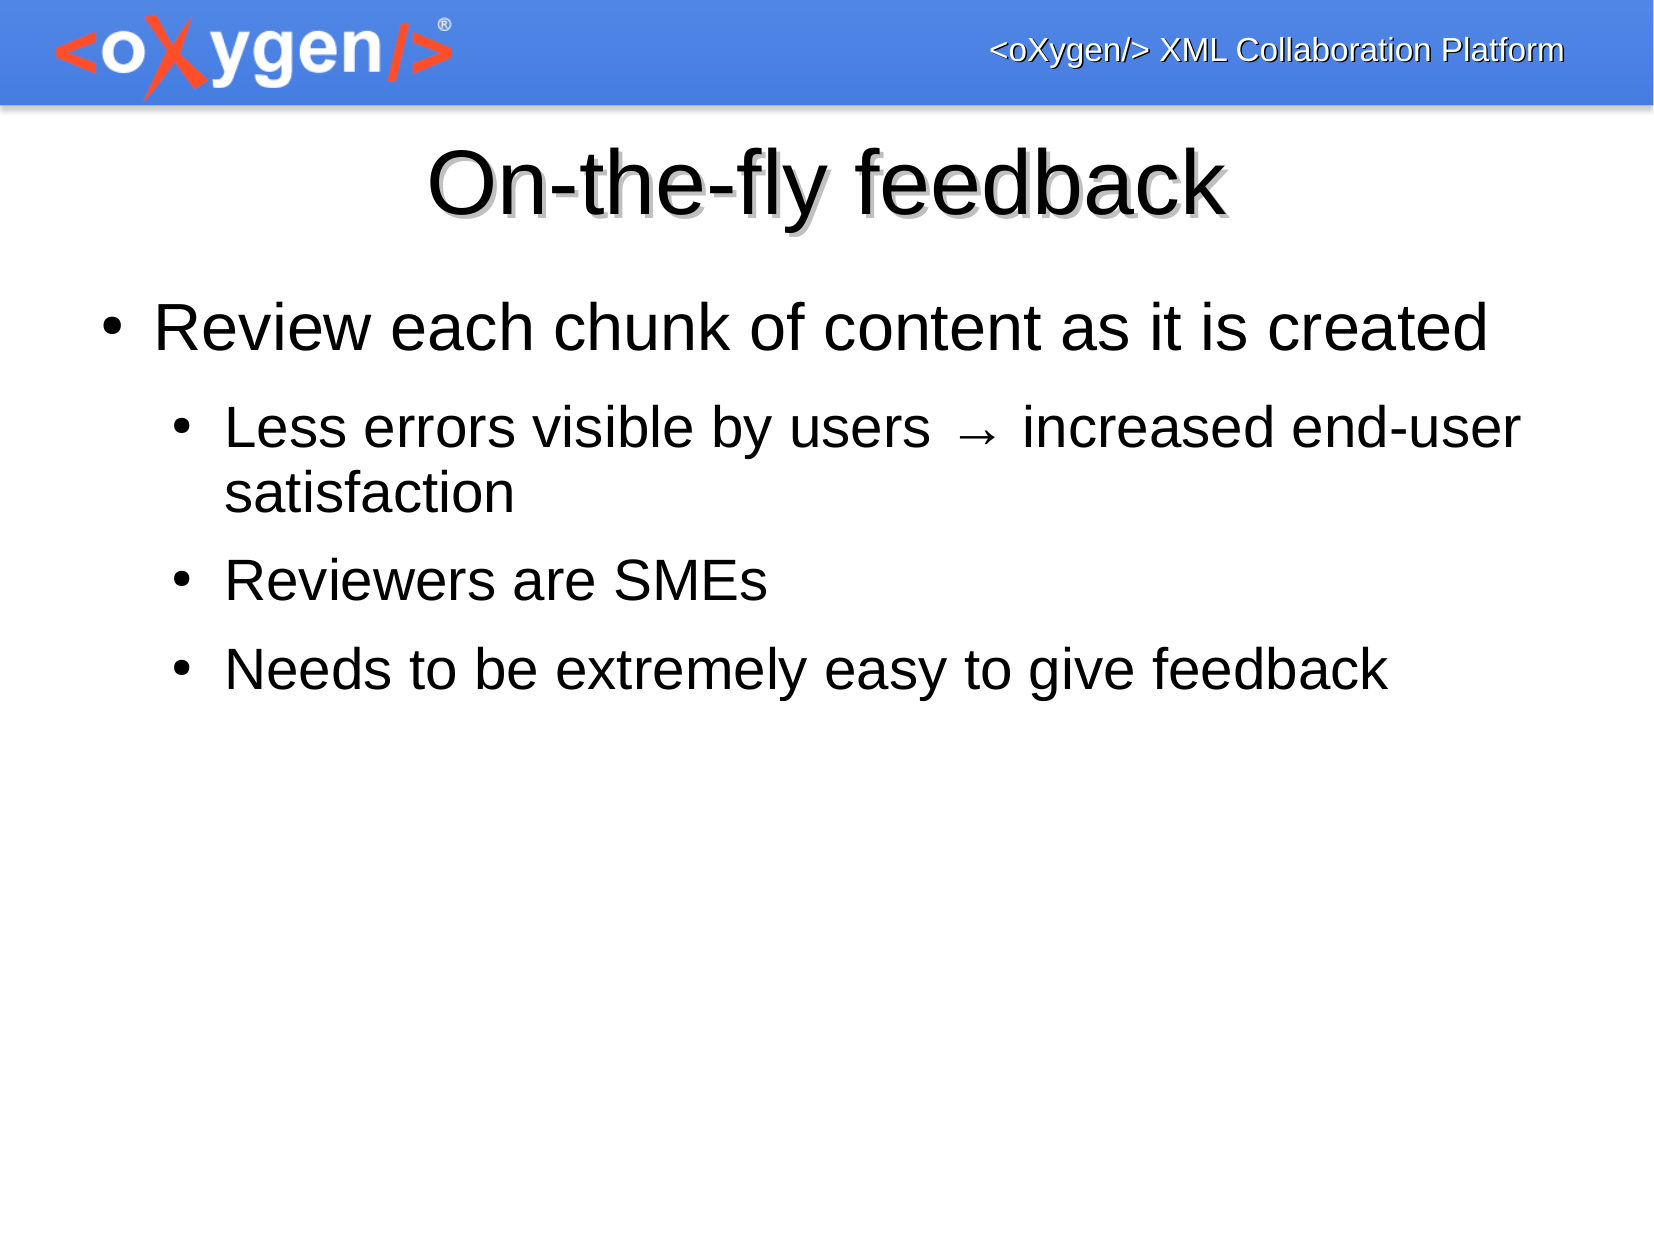

# On-the-fly feedback
Review each chunk of content as it is created
Less errors visible by users → increased end-user satisfaction
Reviewers are SMEs
Needs to be extremely easy to give feedback